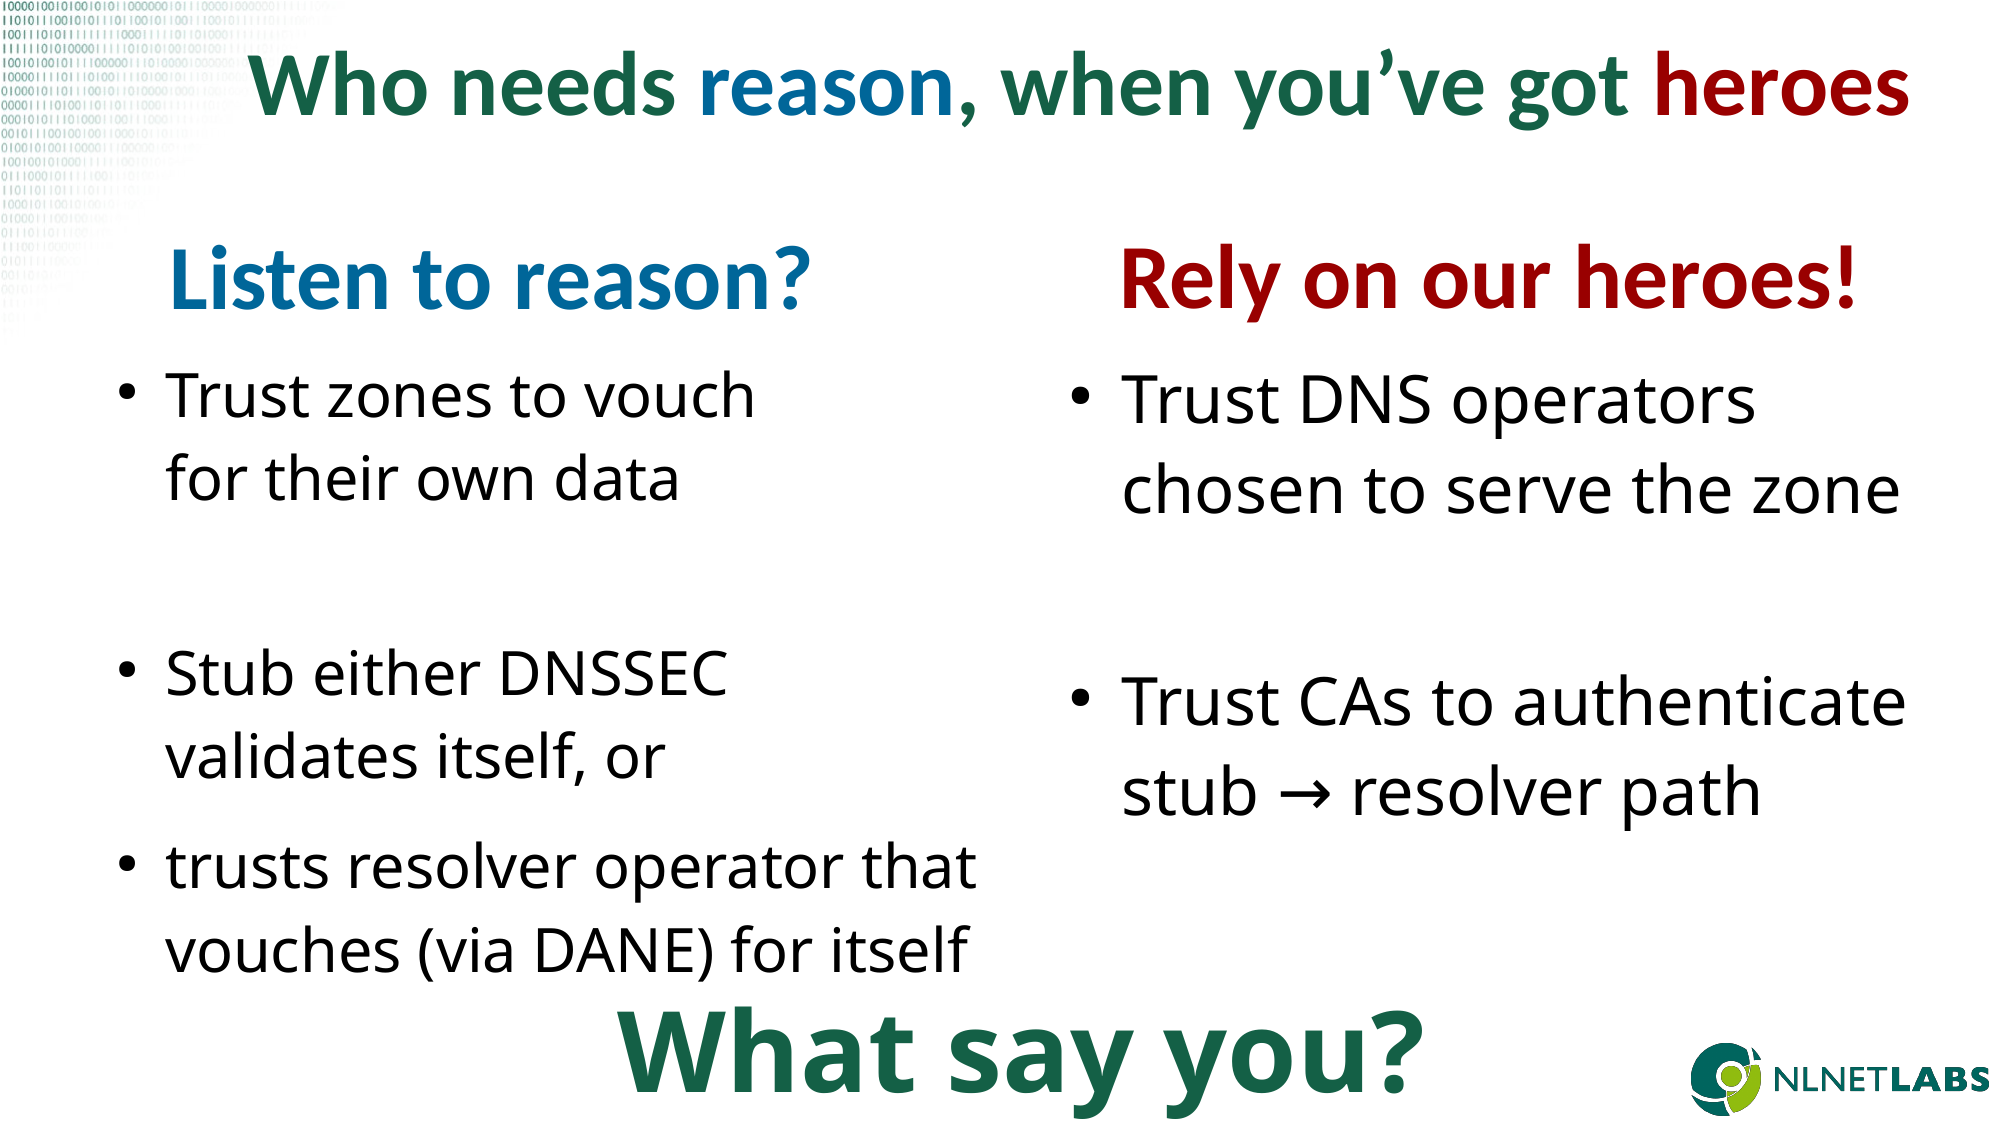

# Who needs reason, when you’ve got heroes
Listen to reason?
Rely on our heroes!
Trust zones to vouch
for their own data
Stub either DNSSEC validates itself, or
trusts resolver operator that
vouches (via DANE) for itself
Trust DNS operators chosen to serve the zone
Trust CAs to authenticate
stub → resolver path
What say you?